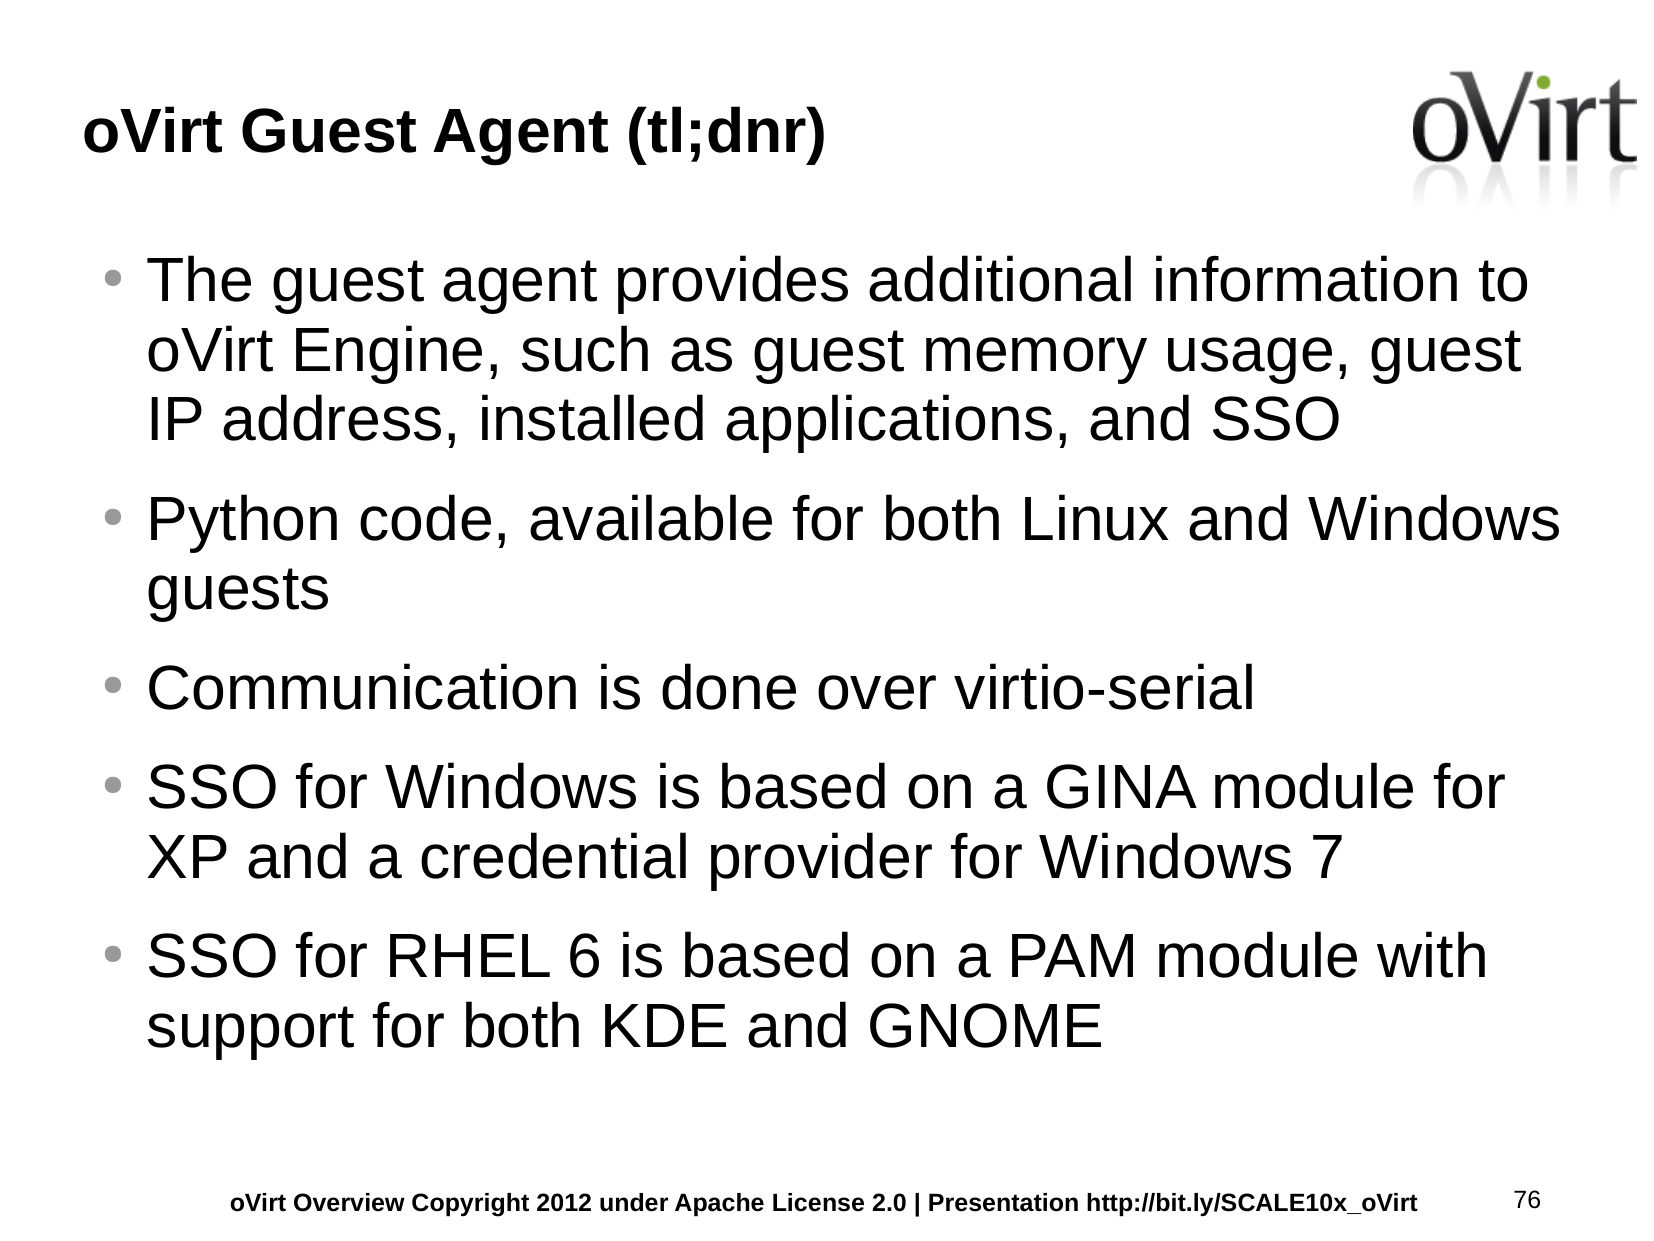

# oVirt Guest Agent (tl;dnr)
The guest agent provides additional information to oVirt Engine, such as guest memory usage, guest IP address, installed applications, and SSO
Python code, available for both Linux and Windows guests
Communication is done over virtio-serial
SSO for Windows is based on a GINA module for XP and a credential provider for Windows 7
SSO for RHEL 6 is based on a PAM module with support for both KDE and GNOME